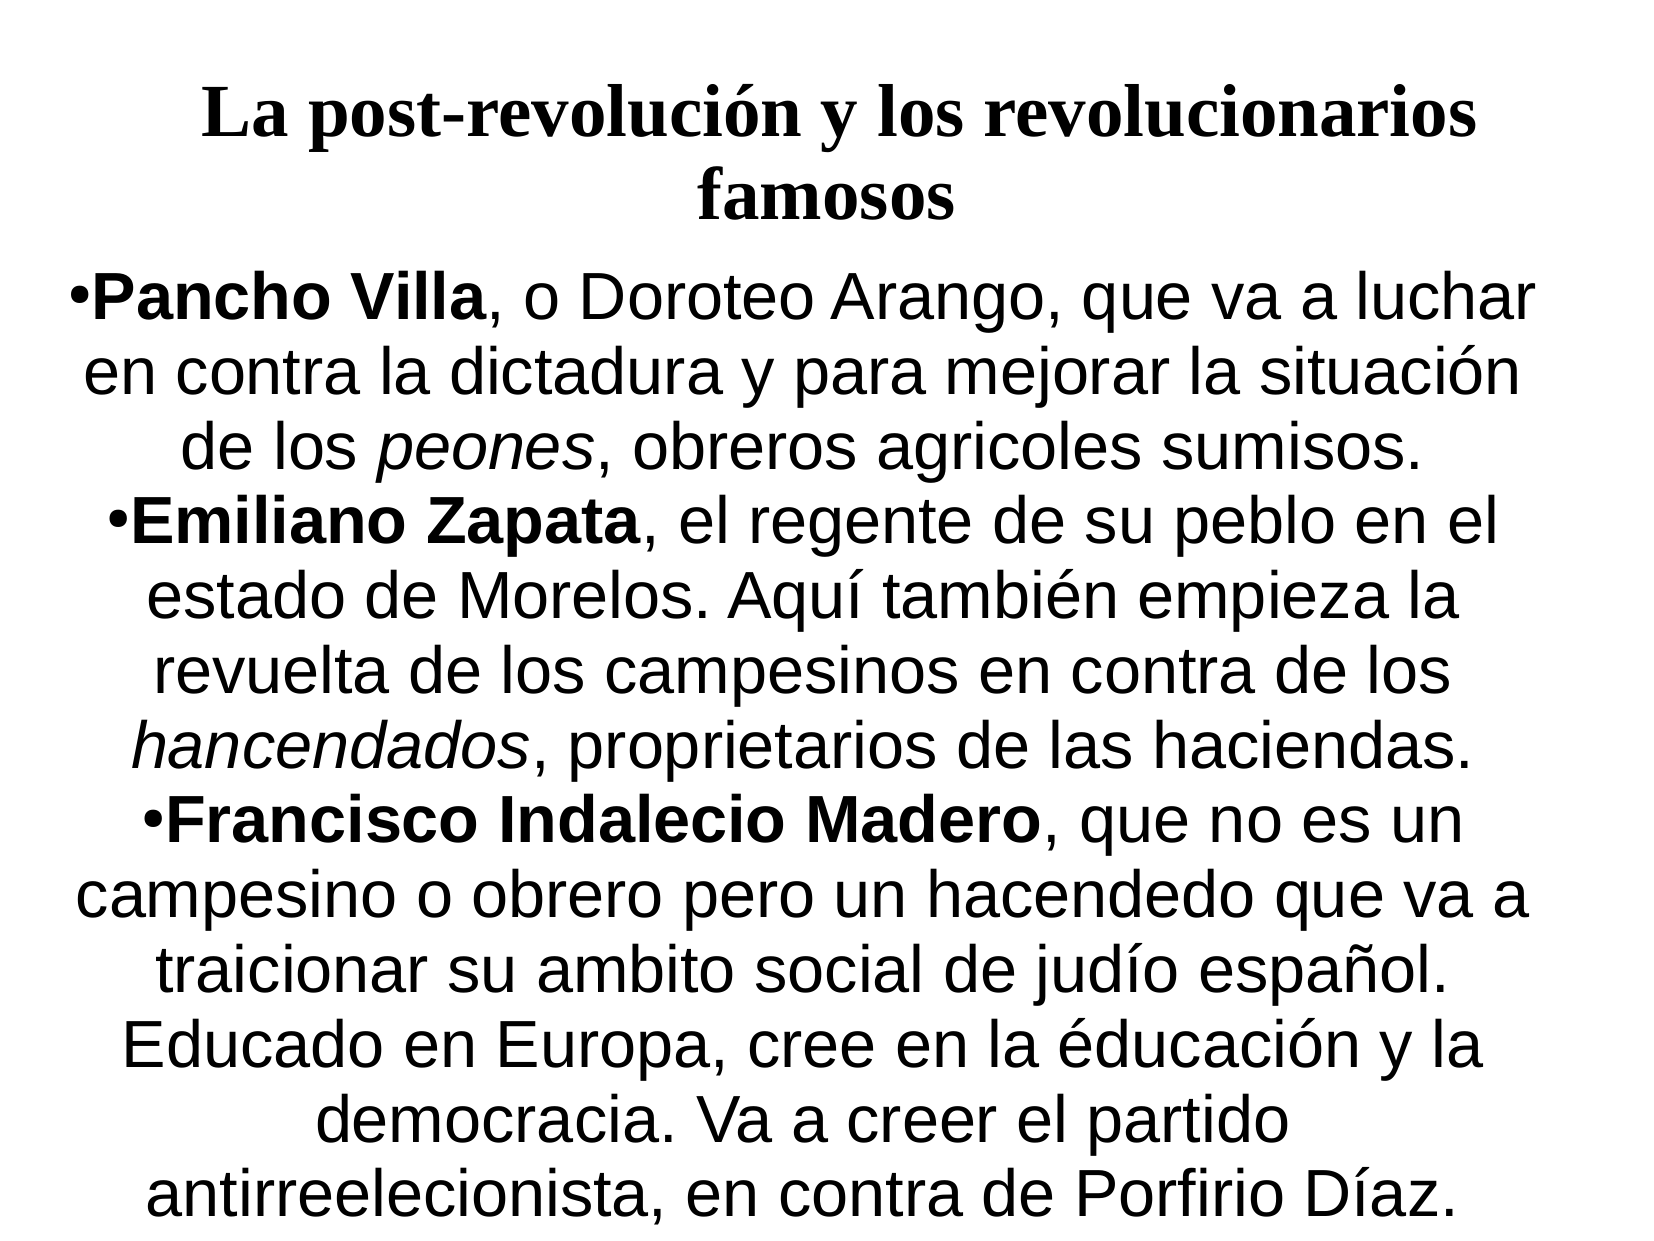

# La post-revolución y los revolucionarios famosos
Pancho Villa, o Doroteo Arango, que va a luchar en contra la dictadura y para mejorar la situación de los peones, obreros agricoles sumisos.
Emiliano Zapata, el regente de su peblo en el estado de Morelos. Aquí también empieza la revuelta de los campesinos en contra de los hancendados, proprietarios de las haciendas.
Francisco Indalecio Madero, que no es un campesino o obrero pero un hacendedo que va a traicionar su ambito social de judío español. Educado en Europa, cree en la éducación y la democracia. Va a creer el partido antirreelecionista, en contra de Porfirio Díaz.
.